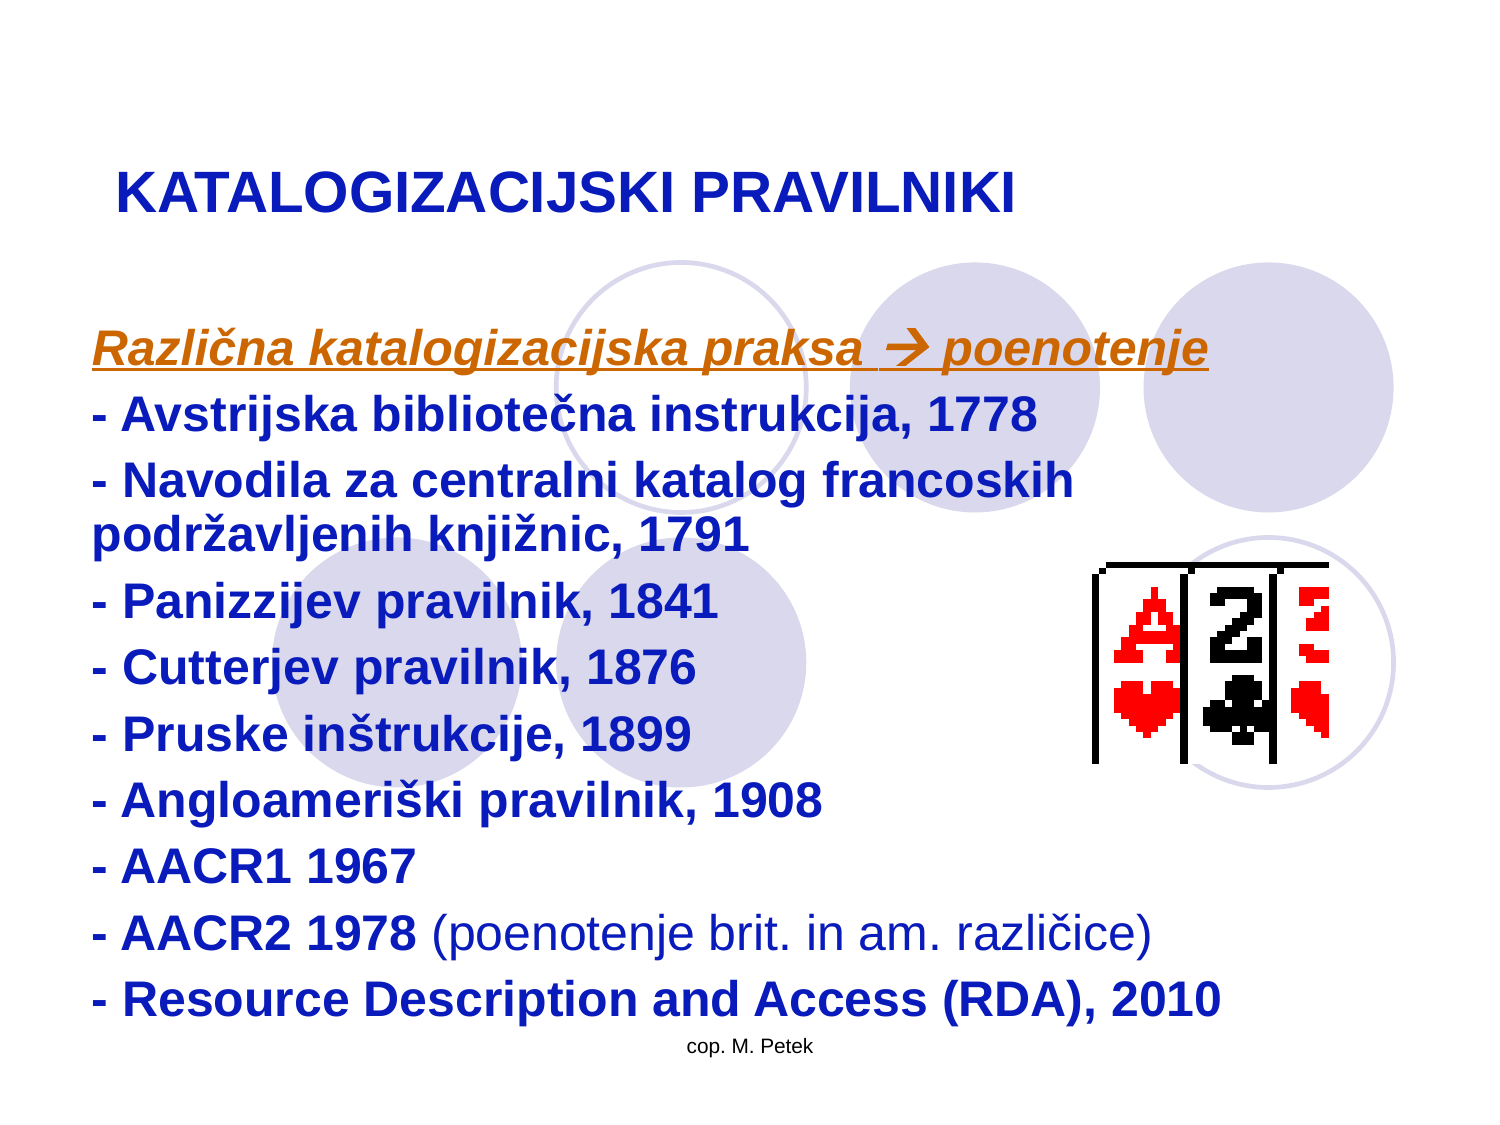

# KATALOGIZACIJSKI PRAVILNIKI
Različna katalogizacijska praksa  poenotenje
- Avstrijska bibliotečna instrukcija, 1778
- Navodila za centralni katalog francoskih podržavljenih knjižnic, 1791
- Panizzijev pravilnik, 1841
- Cutterjev pravilnik, 1876
- Pruske inštrukcije, 1899
- Angloameriški pravilnik, 1908
- AACR1 1967
- AACR2 1978 (poenotenje brit. in am. različice)
- Resource Description and Access (RDA), 2010
cop. M. Petek